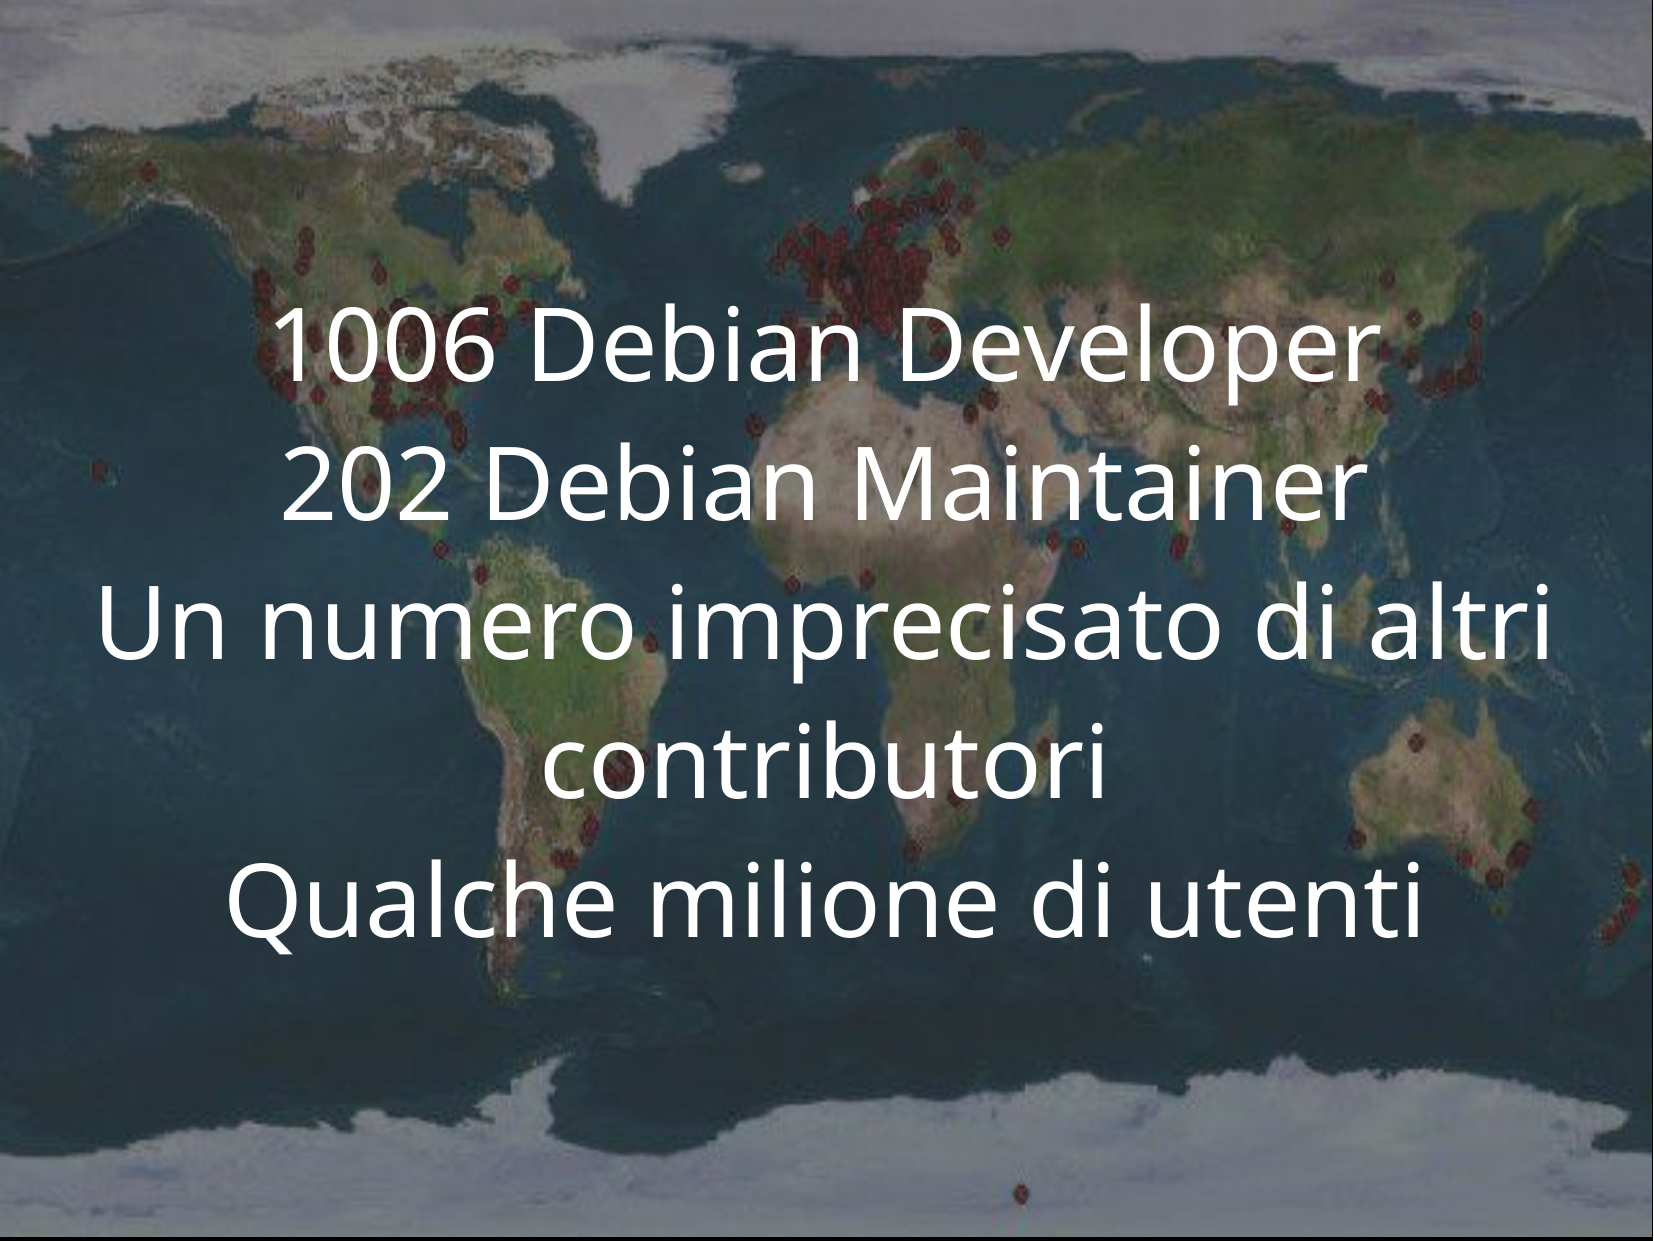

1006 Debian Developer
202 Debian Maintainer
Un numero imprecisato di altri contributori
Qualche milione di utenti